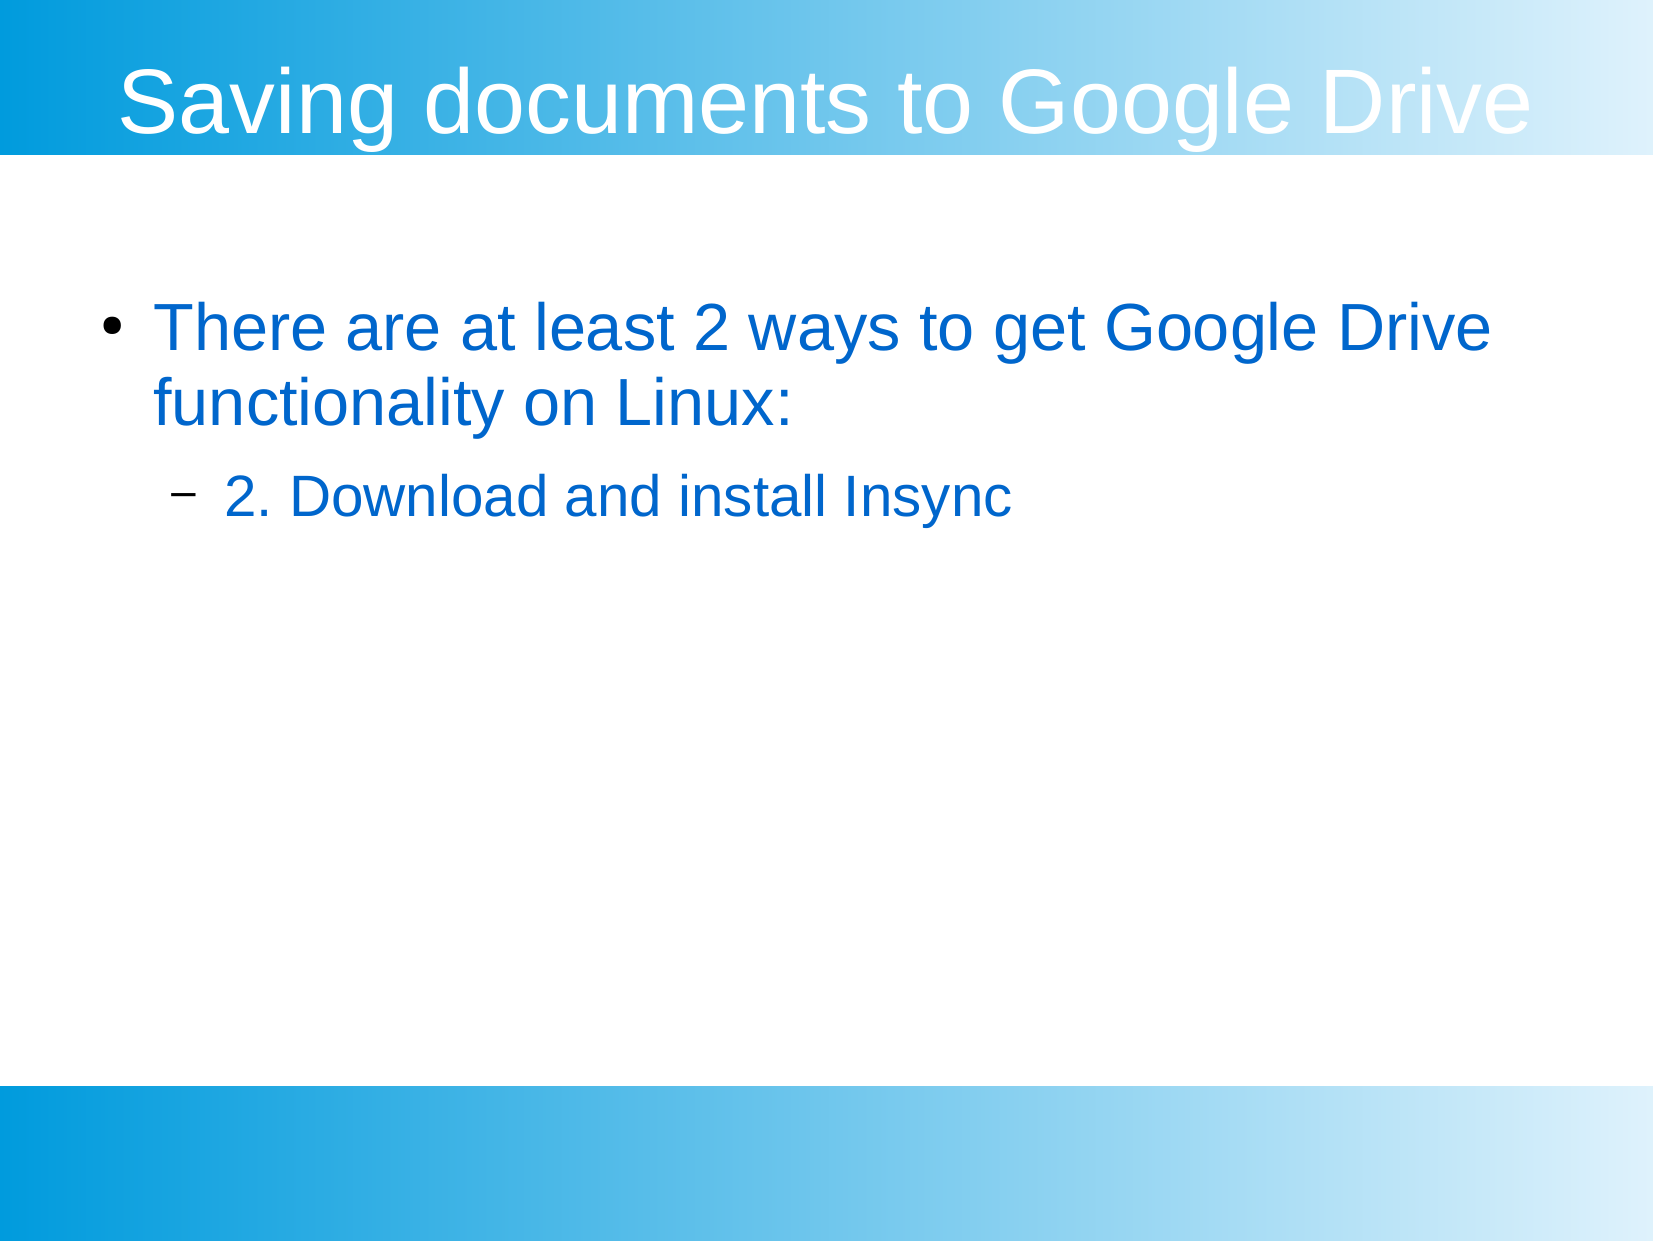

# Saving documents to Google Drive
There are at least 2 ways to get Google Drive functionality on Linux:
2. Download and install Insync